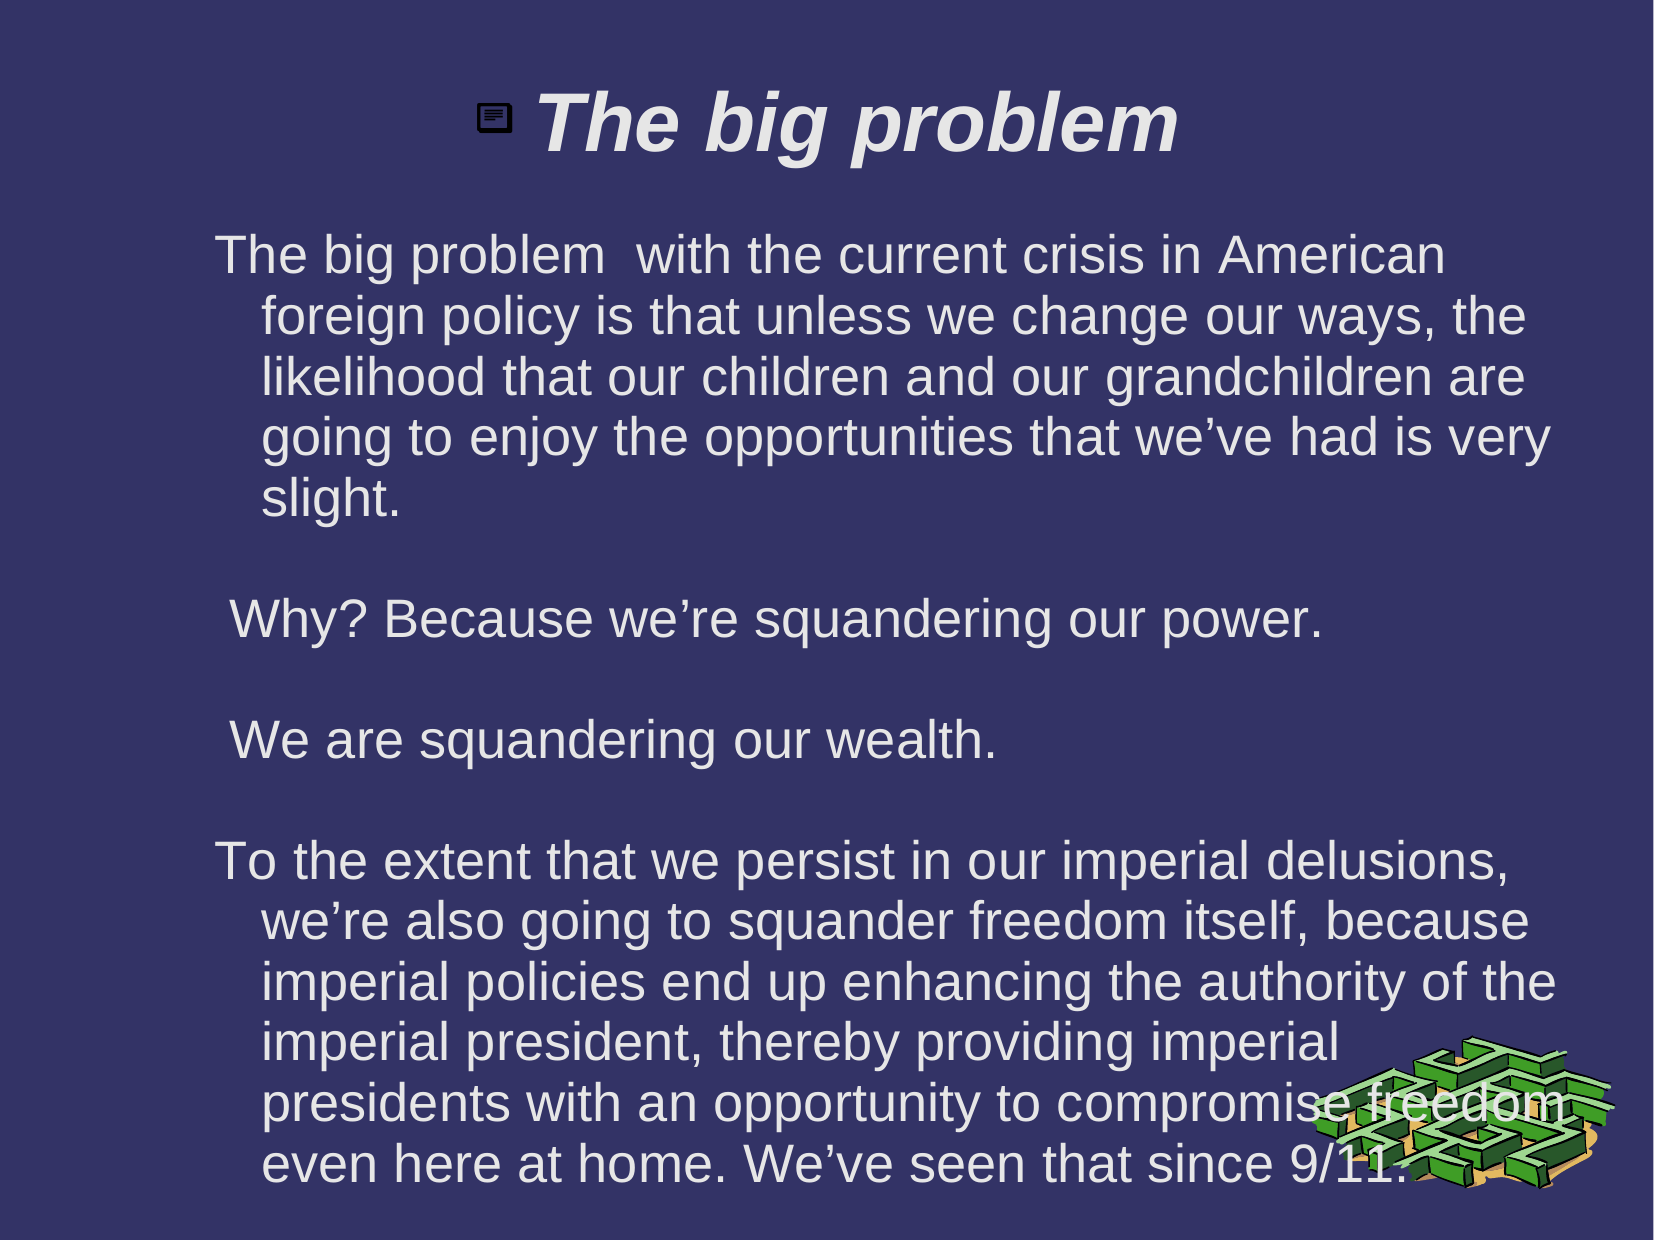

# The big problem
The big problem with the current crisis in American foreign policy is that unless we change our ways, the likelihood that our children and our grandchildren are going to enjoy the opportunities that we’ve had is very slight.
 Why? Because we’re squandering our power.
 We are squandering our wealth.
To the extent that we persist in our imperial delusions, we’re also going to squander freedom itself, because imperial policies end up enhancing the authority of the imperial president, thereby providing imperial presidents with an opportunity to compromise freedom even here at home. We’ve seen that since 9/11.